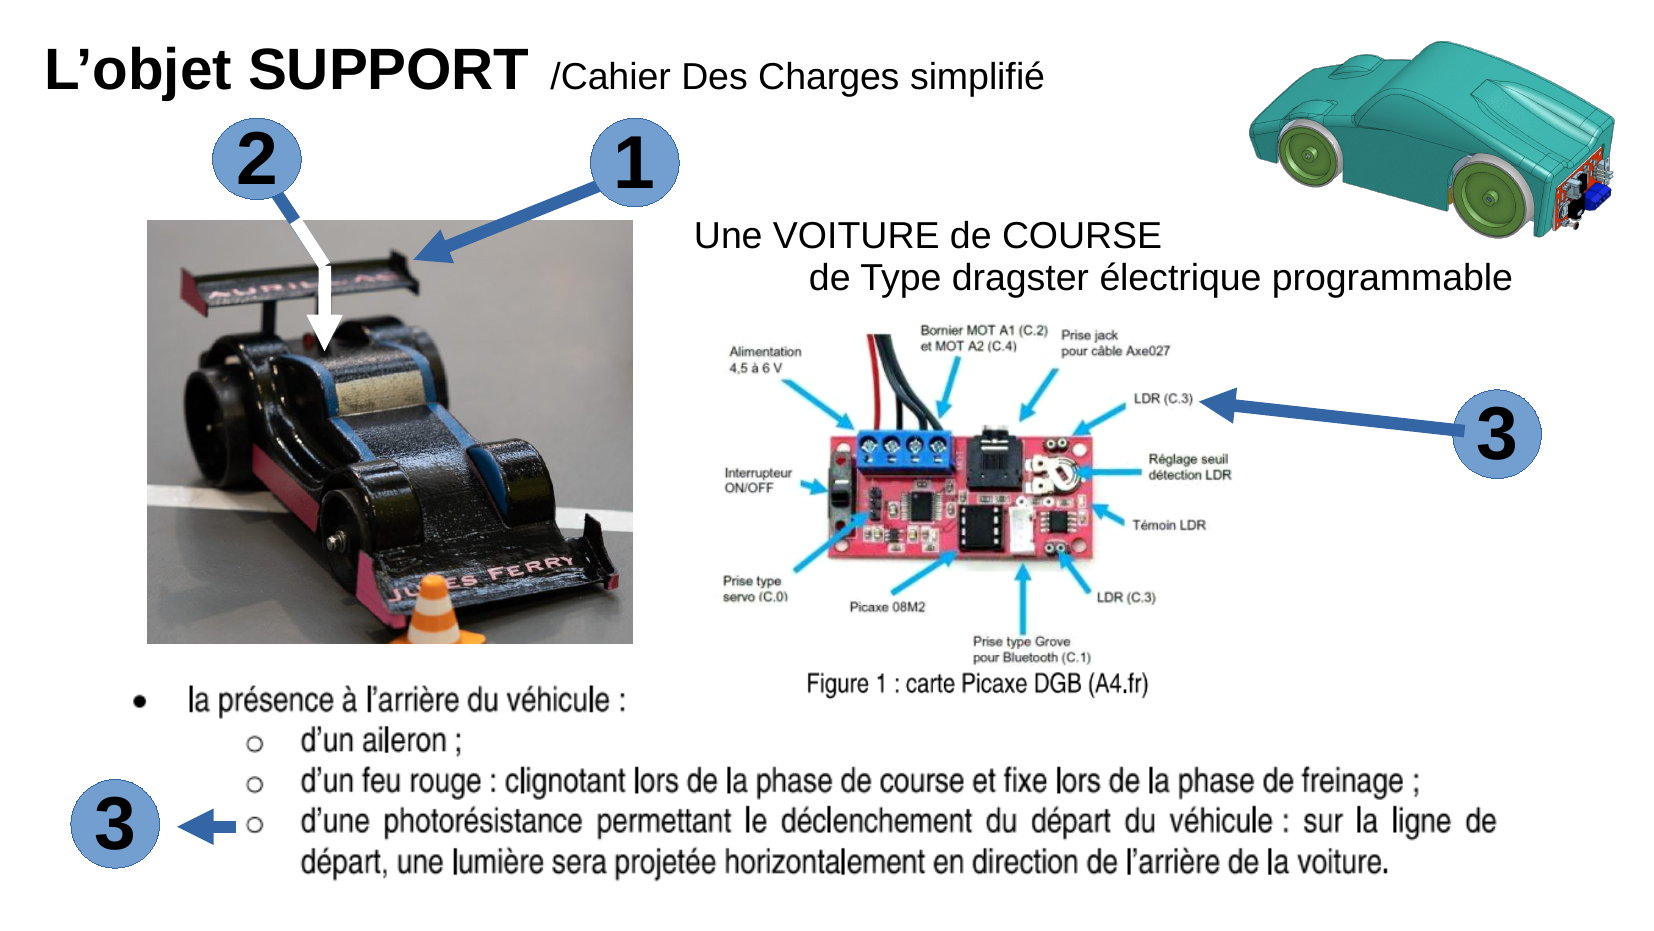

L’objet SUPPORT /Cahier Des Charges simplifié
2
1
Une VOITURE de COURSE
 de Type dragster électrique programmable
3
3